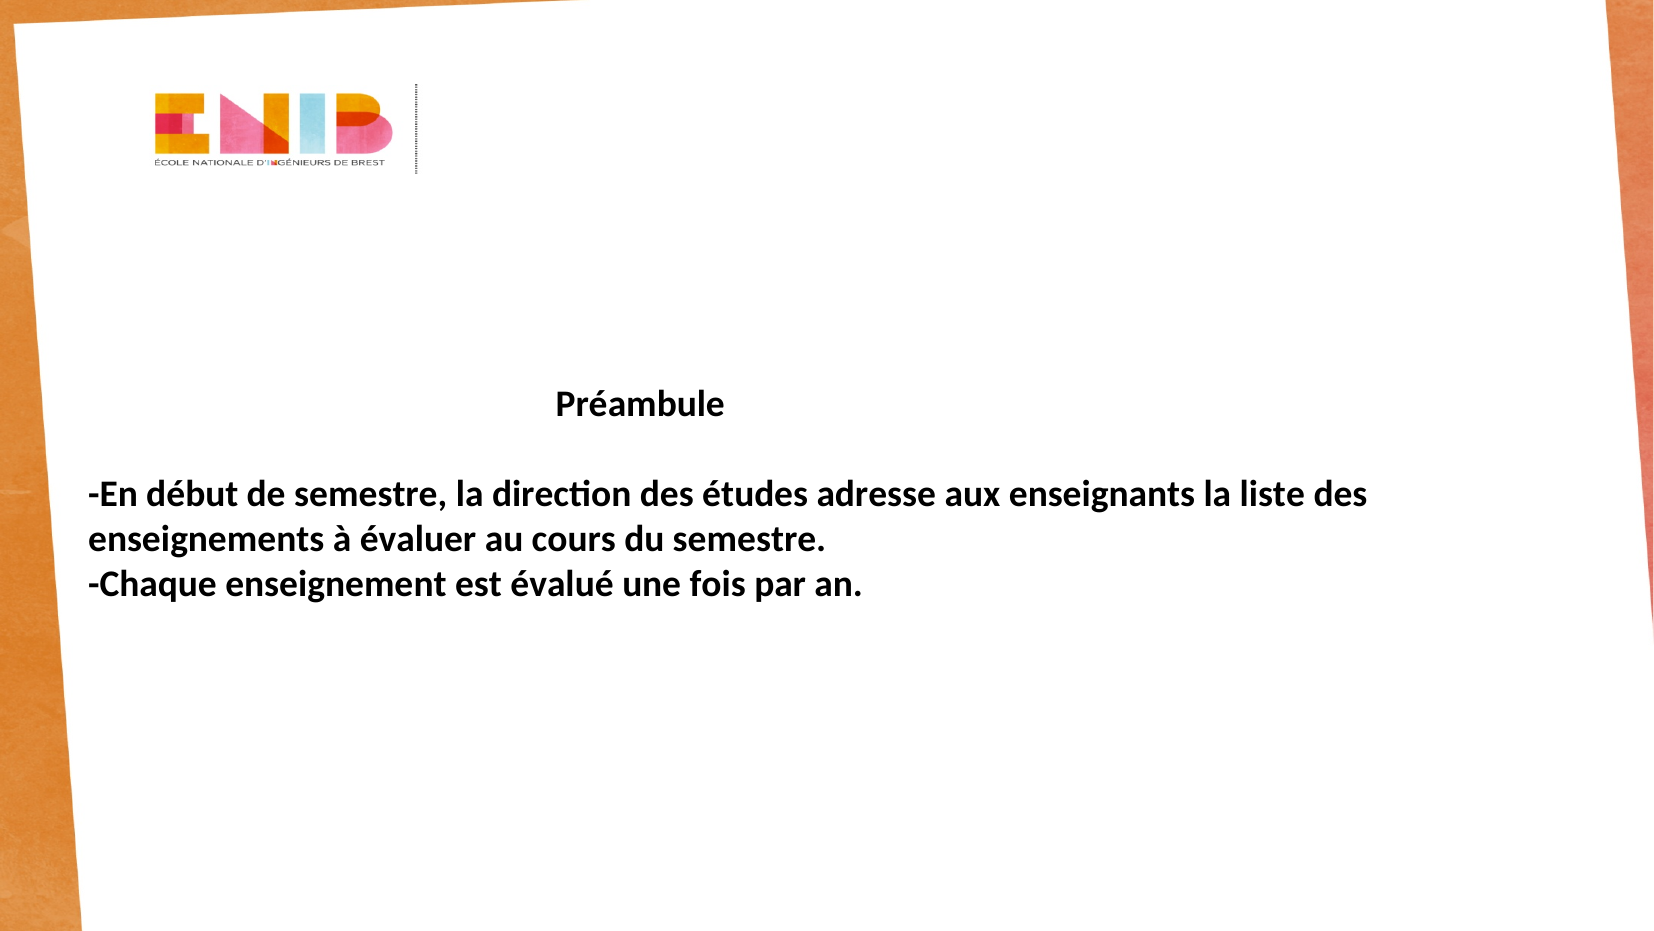

Préambule
-En début de semestre, la direction des études adresse aux enseignants la liste des enseignements à évaluer au cours du semestre.
-Chaque enseignement est évalué une fois par an.